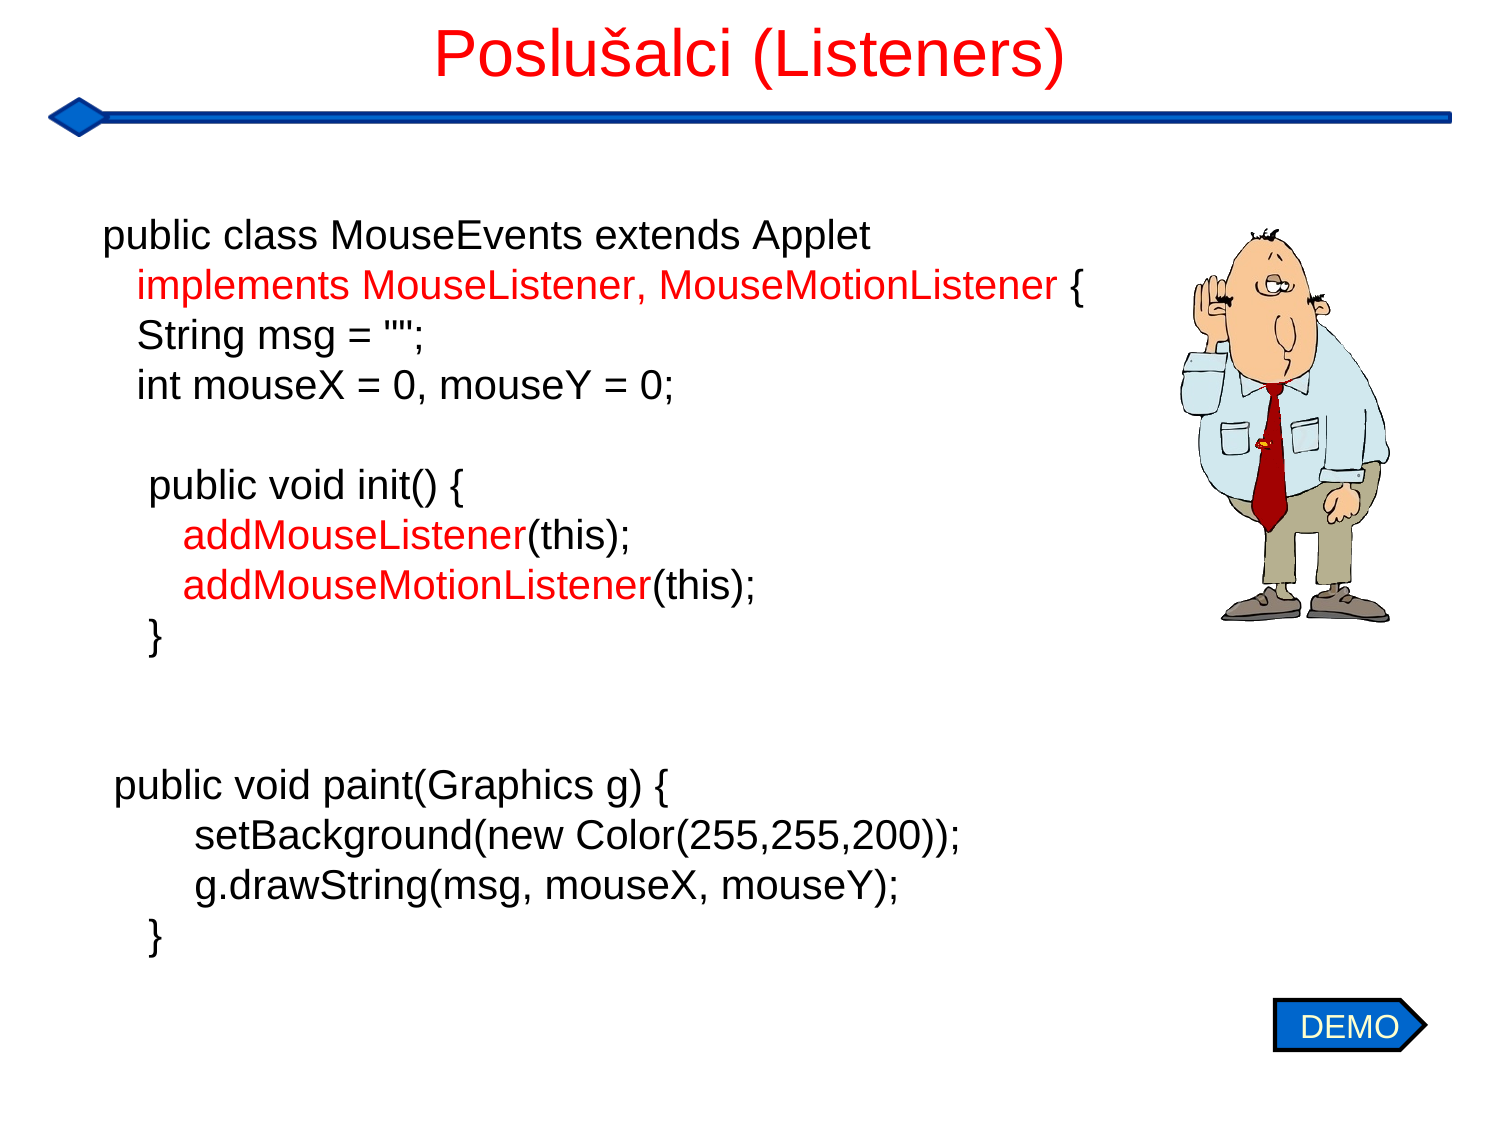

# Poslušalci (Listeners)
public class MouseEvents extends Applet
 implements MouseListener, MouseMotionListener {
 String msg = "";
 int mouseX = 0, mouseY = 0;
 public void init() {
 addMouseListener(this);
 addMouseMotionListener(this);
 }
 public void paint(Graphics g) {
 setBackground(new Color(255,255,200));
 g.drawString(msg, mouseX, mouseY);
 }
DEMO